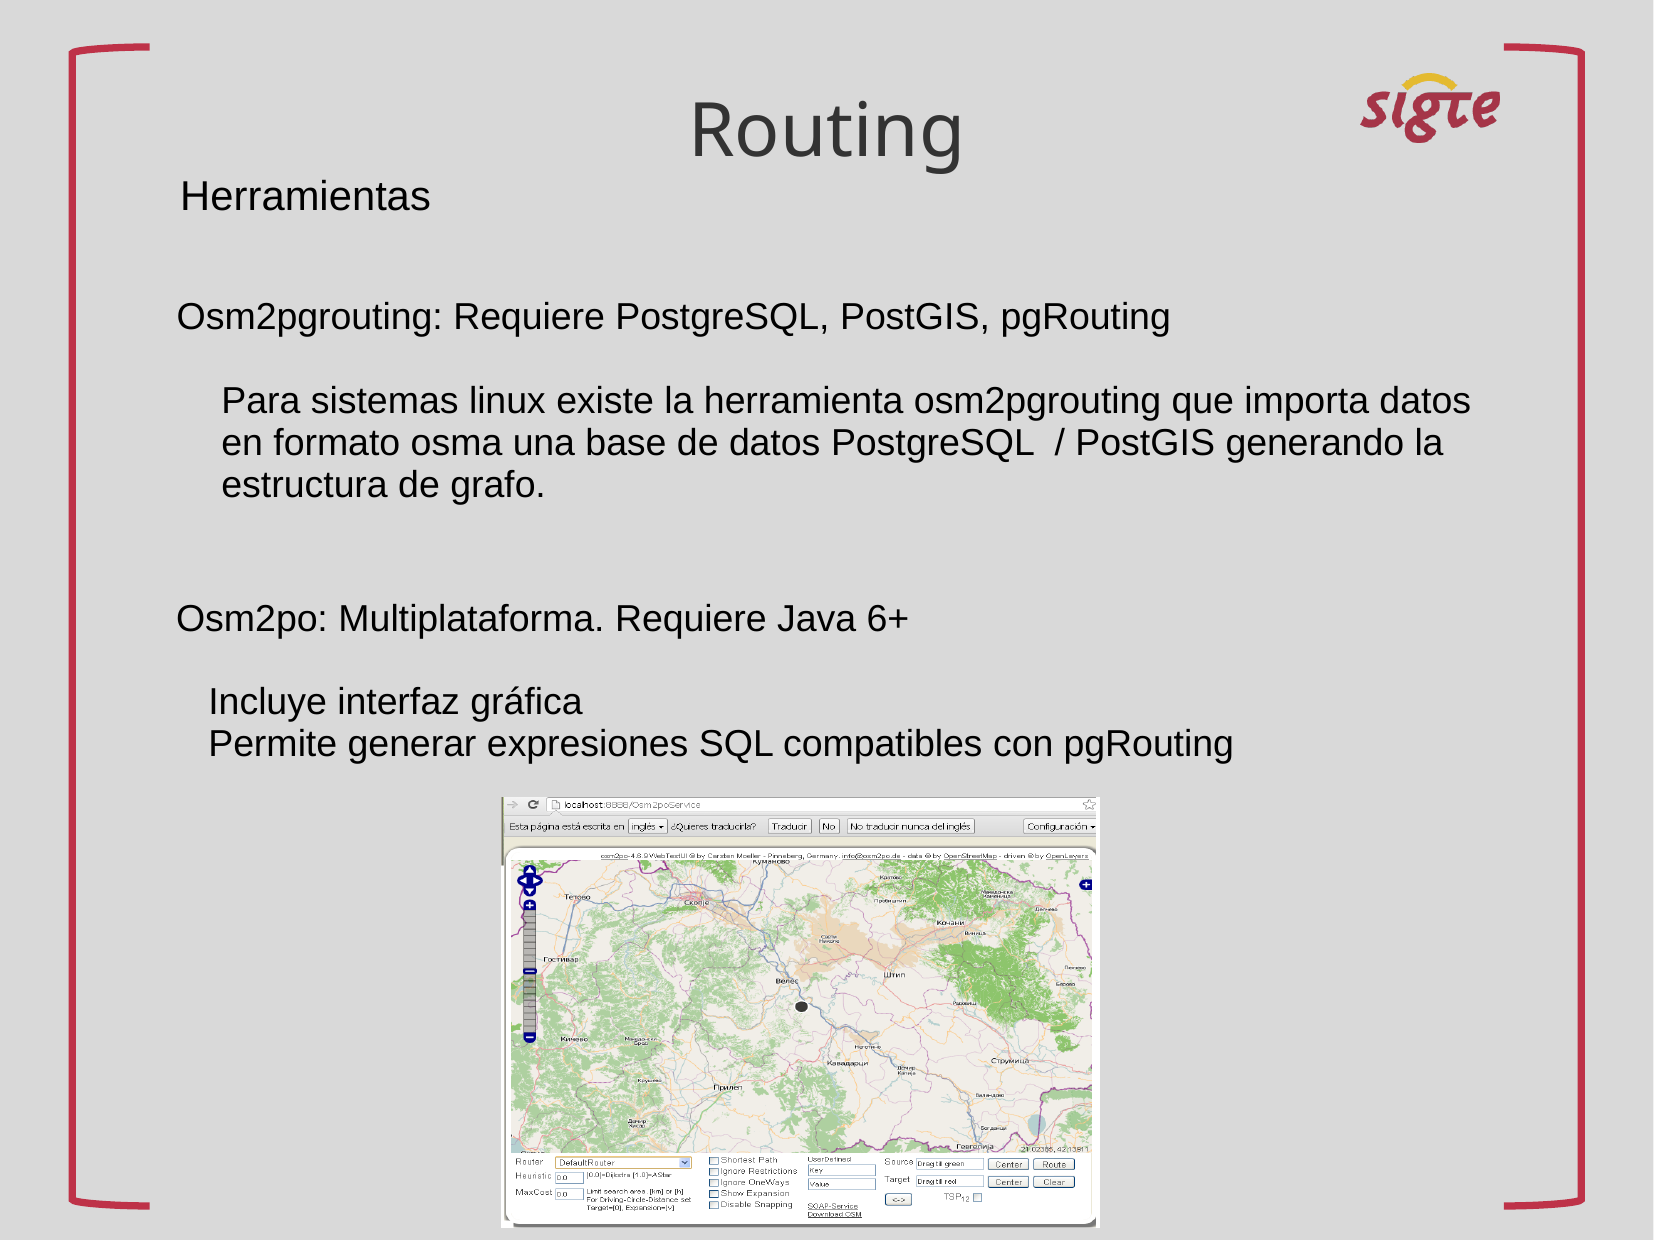

Routing
Herramientas
Osm2pgrouting: Requiere PostgreSQL, PostGIS, pgRouting
Para sistemas linux existe la herramienta osm2pgrouting que importa datos
en formato osma una base de datos PostgreSQL / PostGIS generando la
estructura de grafo.
Osm2po: Multiplataforma. Requiere Java 6+
 Incluye interfaz gráfica
 Permite generar expresiones SQL compatibles con pgRouting